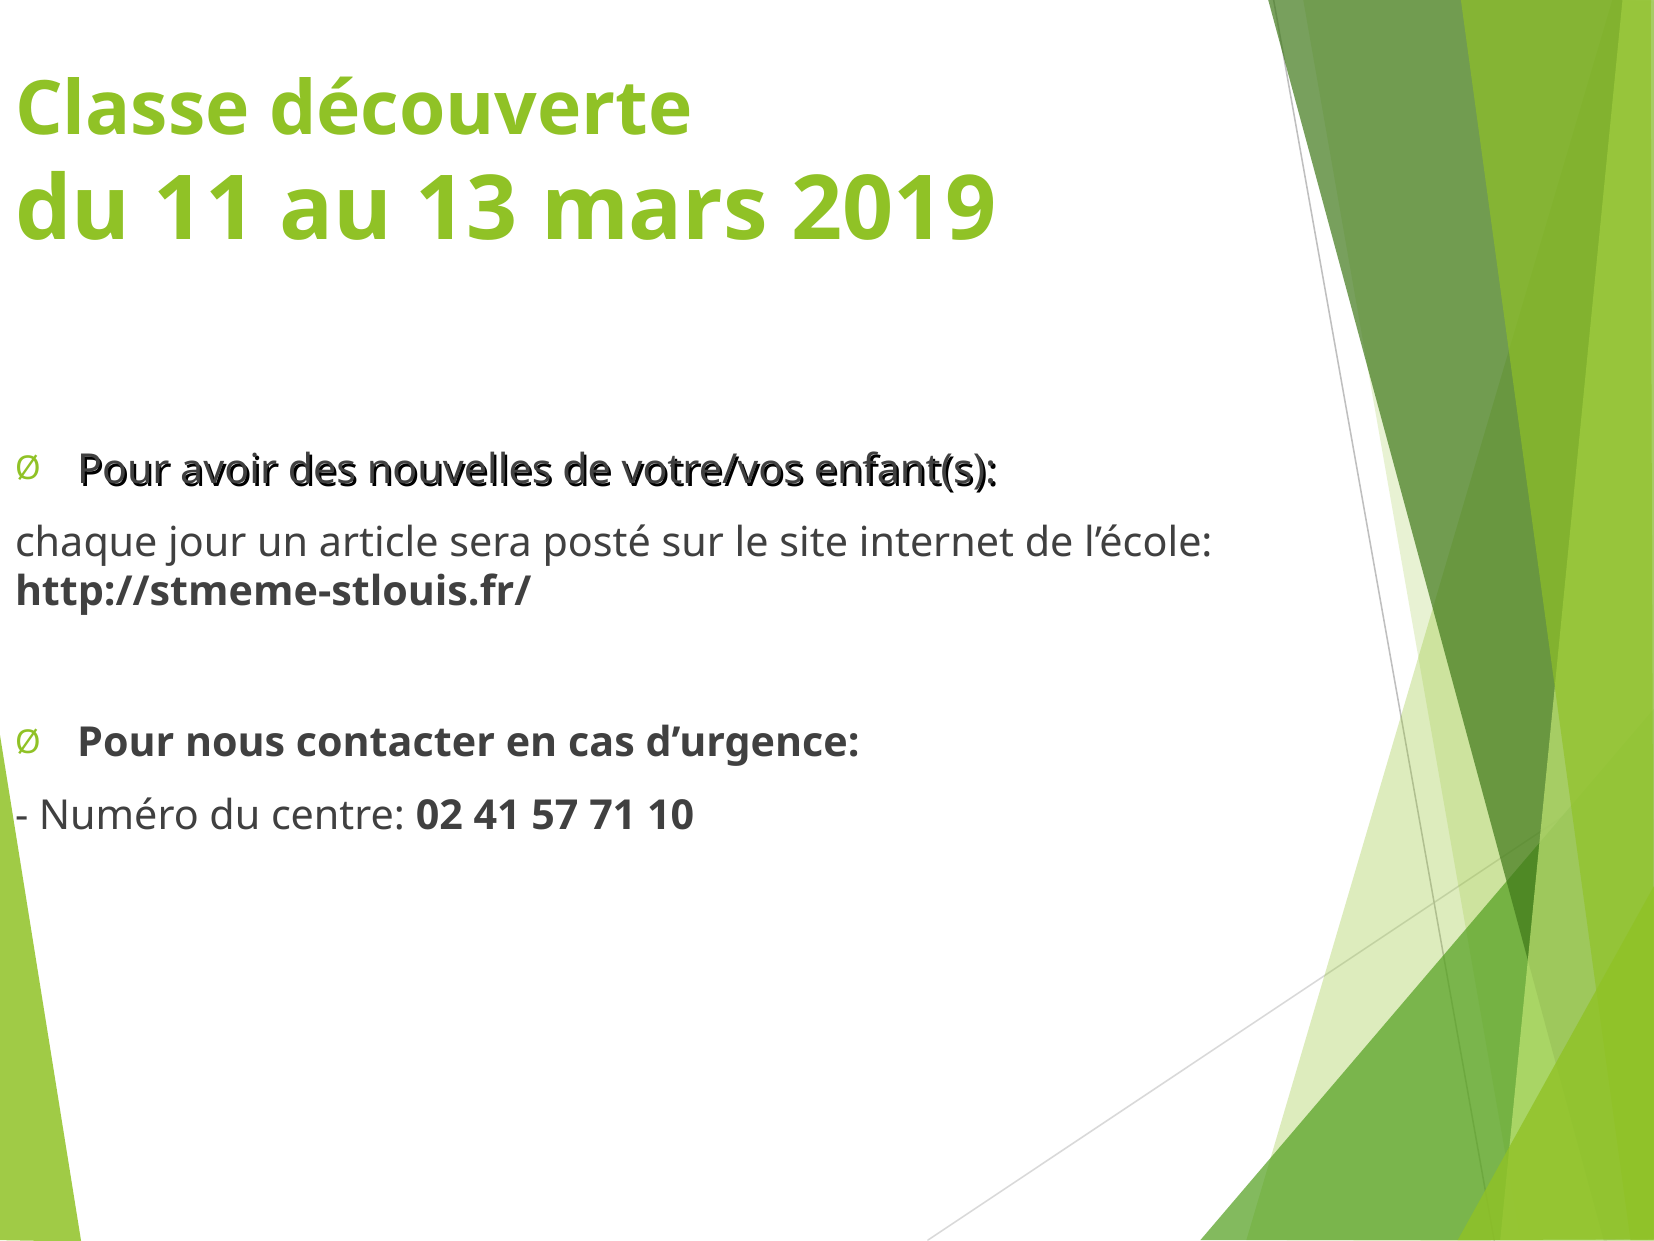

# Classe découverte du 11 au 13 mars 2019
Pour avoir des nouvelles de votre/vos enfant(s):
chaque jour un article sera posté sur le site internet de l’école: http://stmeme-stlouis.fr/
Pour nous contacter en cas d’urgence:
- Numéro du centre: 02 41 57 71 10